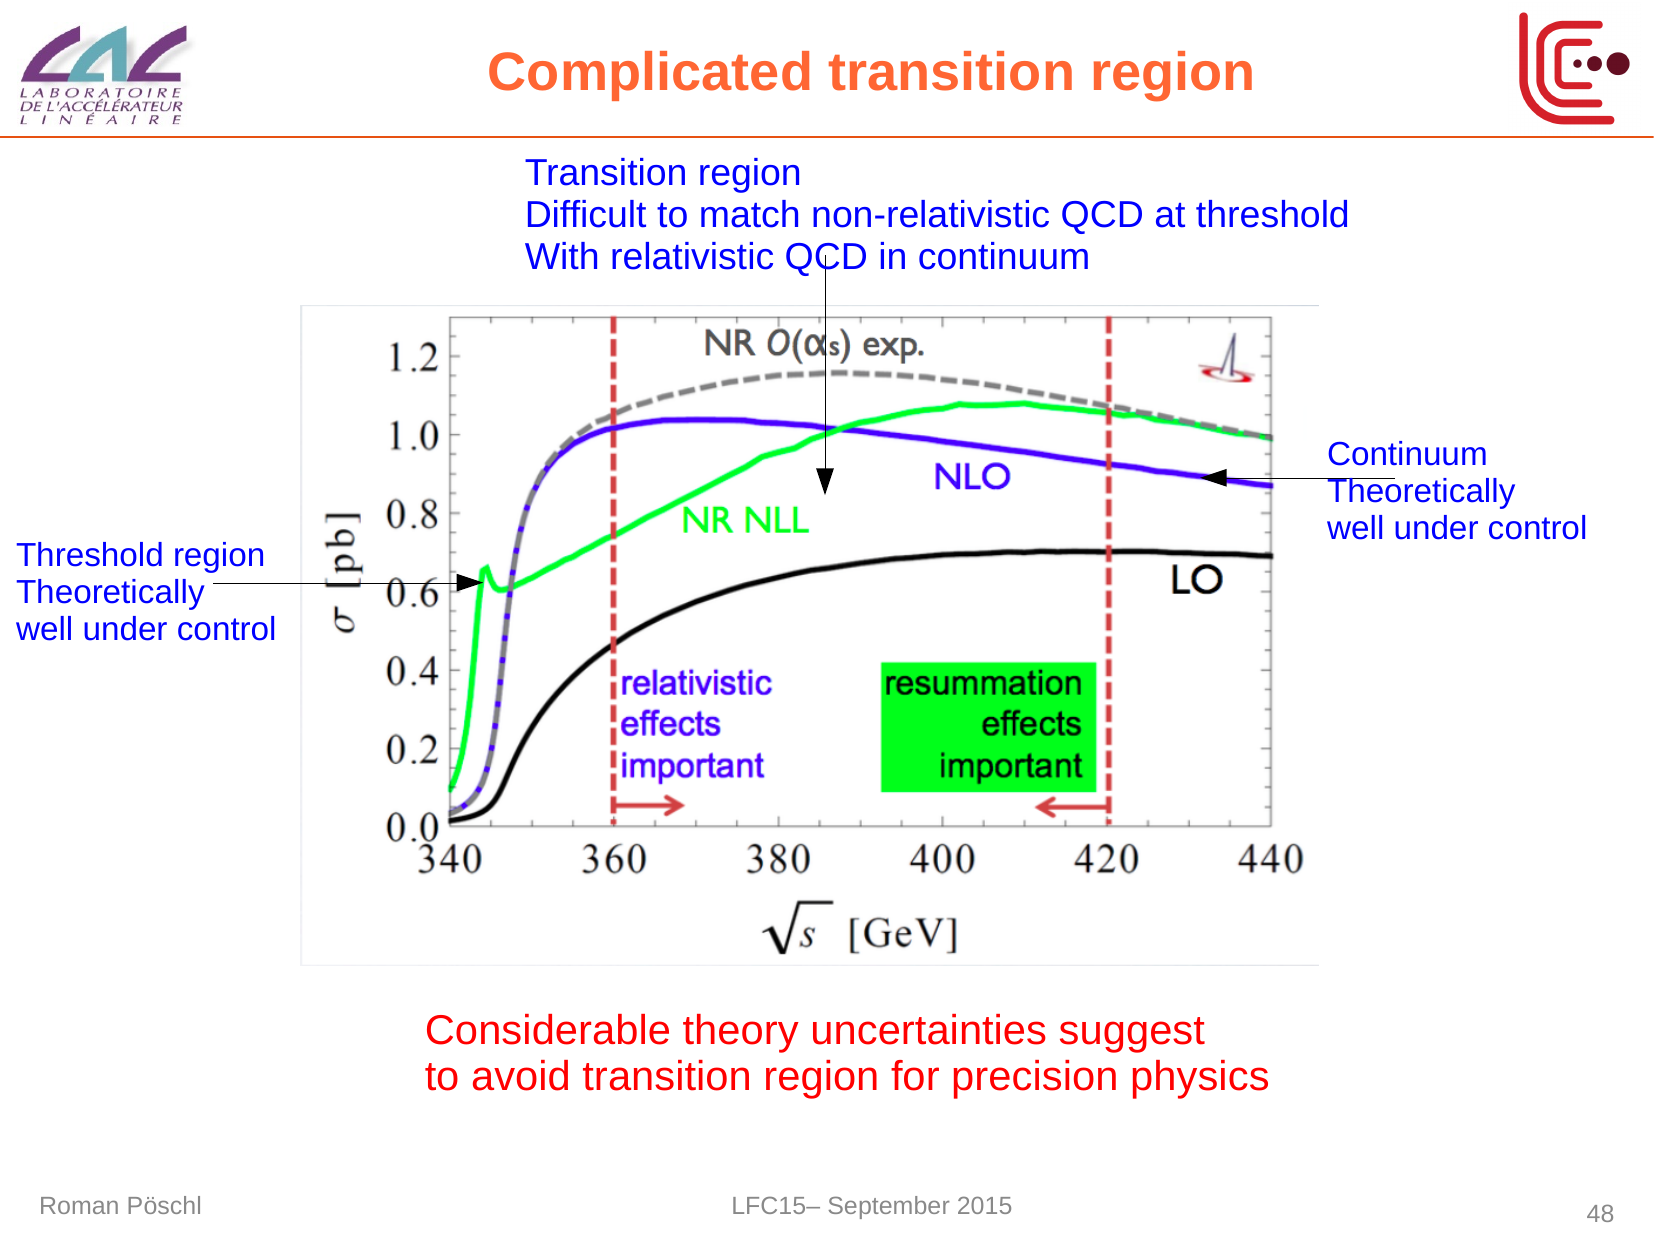

# Complicated transition region
Transition region
Difficult to match non-relativistic QCD at threshold
With relativistic QCD in continuum
Continuum
Theoretically
well under control
Threshold region
Theoretically
well under control
Considerable theory uncertainties suggest
to avoid transition region for precision physics